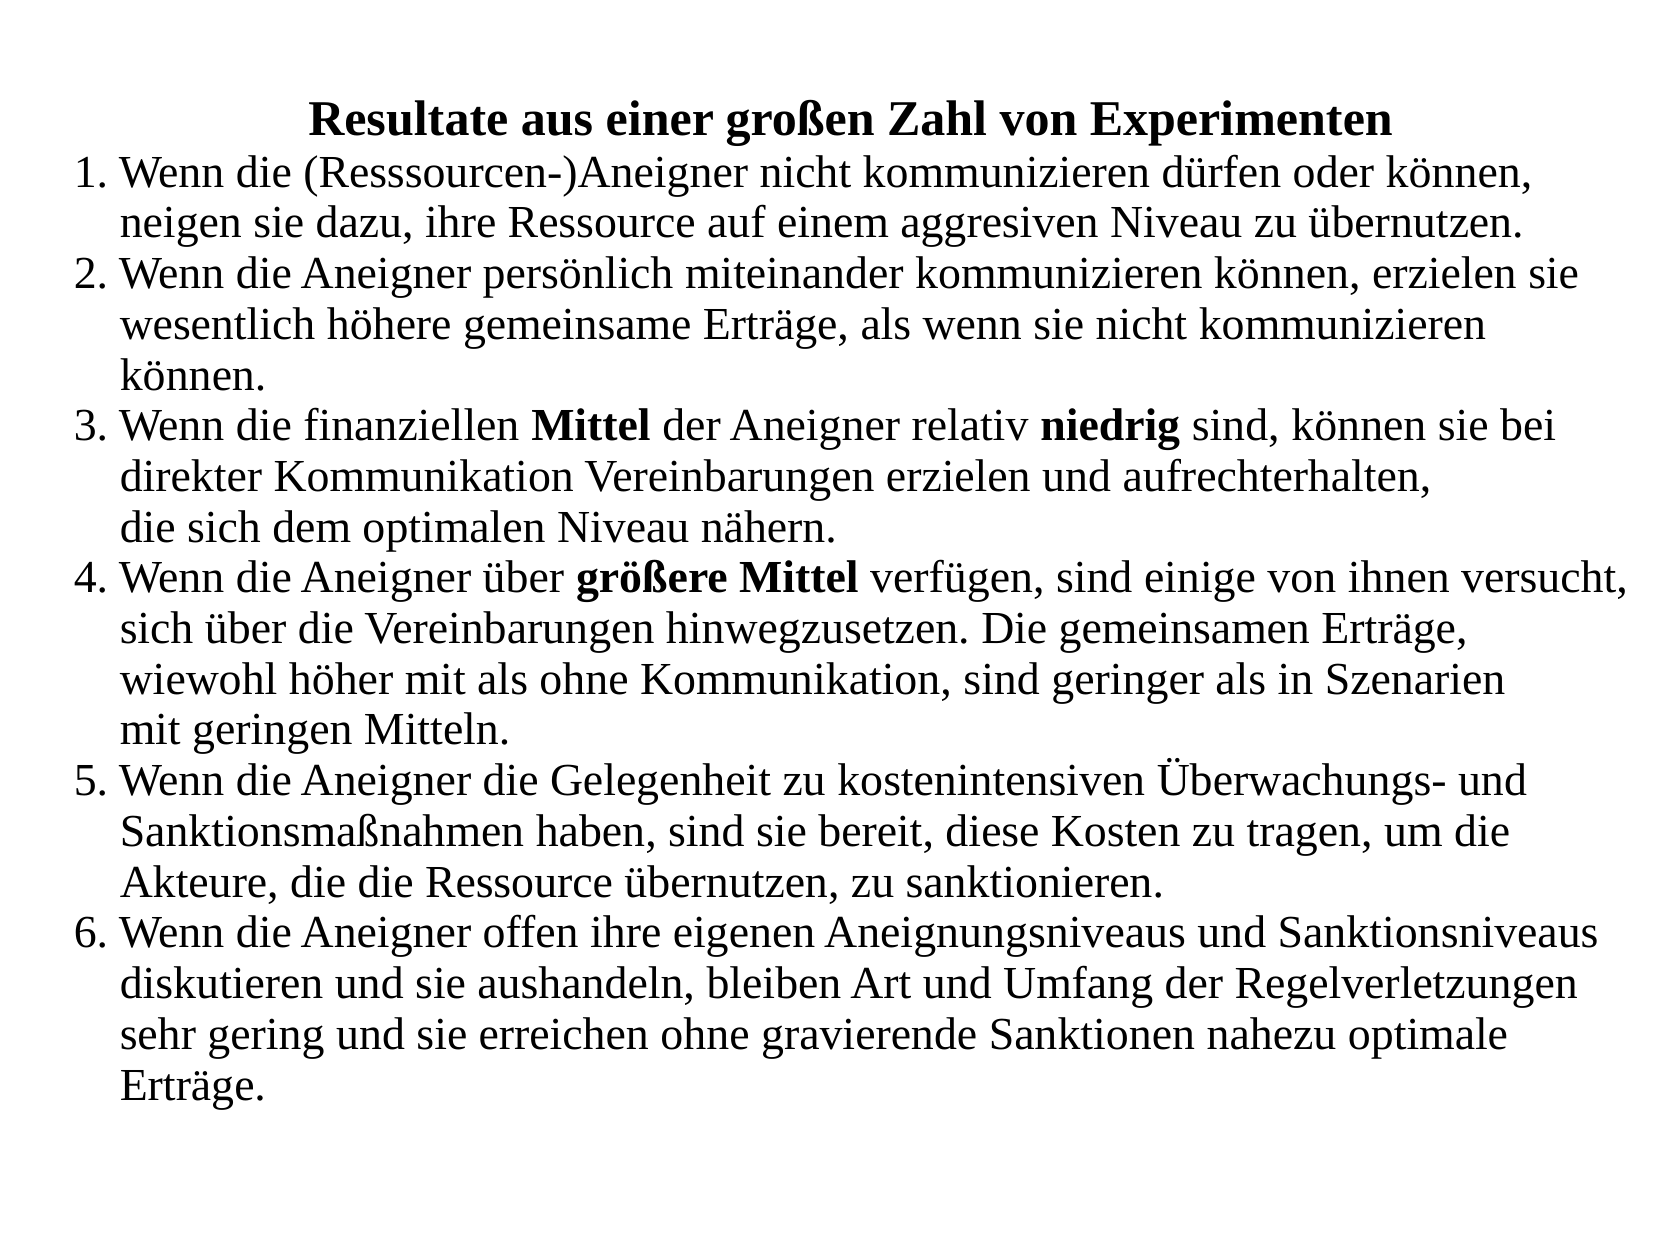

Resultate aus einer großen Zahl von Experimenten
1. Wenn die (Resssourcen-)Aneigner nicht kommunizieren dürfen oder können,
 neigen sie dazu, ihre Ressource auf einem aggresiven Niveau zu übernutzen.
2. Wenn die Aneigner persönlich miteinander kommunizieren können, erzielen sie
 wesentlich höhere gemeinsame Erträge, als wenn sie nicht kommunizieren
 können.
3. Wenn die finanziellen Mittel der Aneigner relativ niedrig sind, können sie bei
 direkter Kommunikation Vereinbarungen erzielen und aufrechterhalten,
 die sich dem optimalen Niveau nähern.
4. Wenn die Aneigner über größere Mittel verfügen, sind einige von ihnen versucht,
 sich über die Vereinbarungen hinwegzusetzen. Die gemeinsamen Erträge,
 wiewohl höher mit als ohne Kommunikation, sind geringer als in Szenarien
 mit geringen Mitteln.
5. Wenn die Aneigner die Gelegenheit zu kostenintensiven Überwachungs- und
 Sanktionsmaßnahmen haben, sind sie bereit, diese Kosten zu tragen, um die
 Akteure, die die Ressource übernutzen, zu sanktionieren.
6. Wenn die Aneigner offen ihre eigenen Aneignungsniveaus und Sanktionsniveaus
 diskutieren und sie aushandeln, bleiben Art und Umfang der Regelverletzungen
 sehr gering und sie erreichen ohne gravierende Sanktionen nahezu optimale
 Erträge.